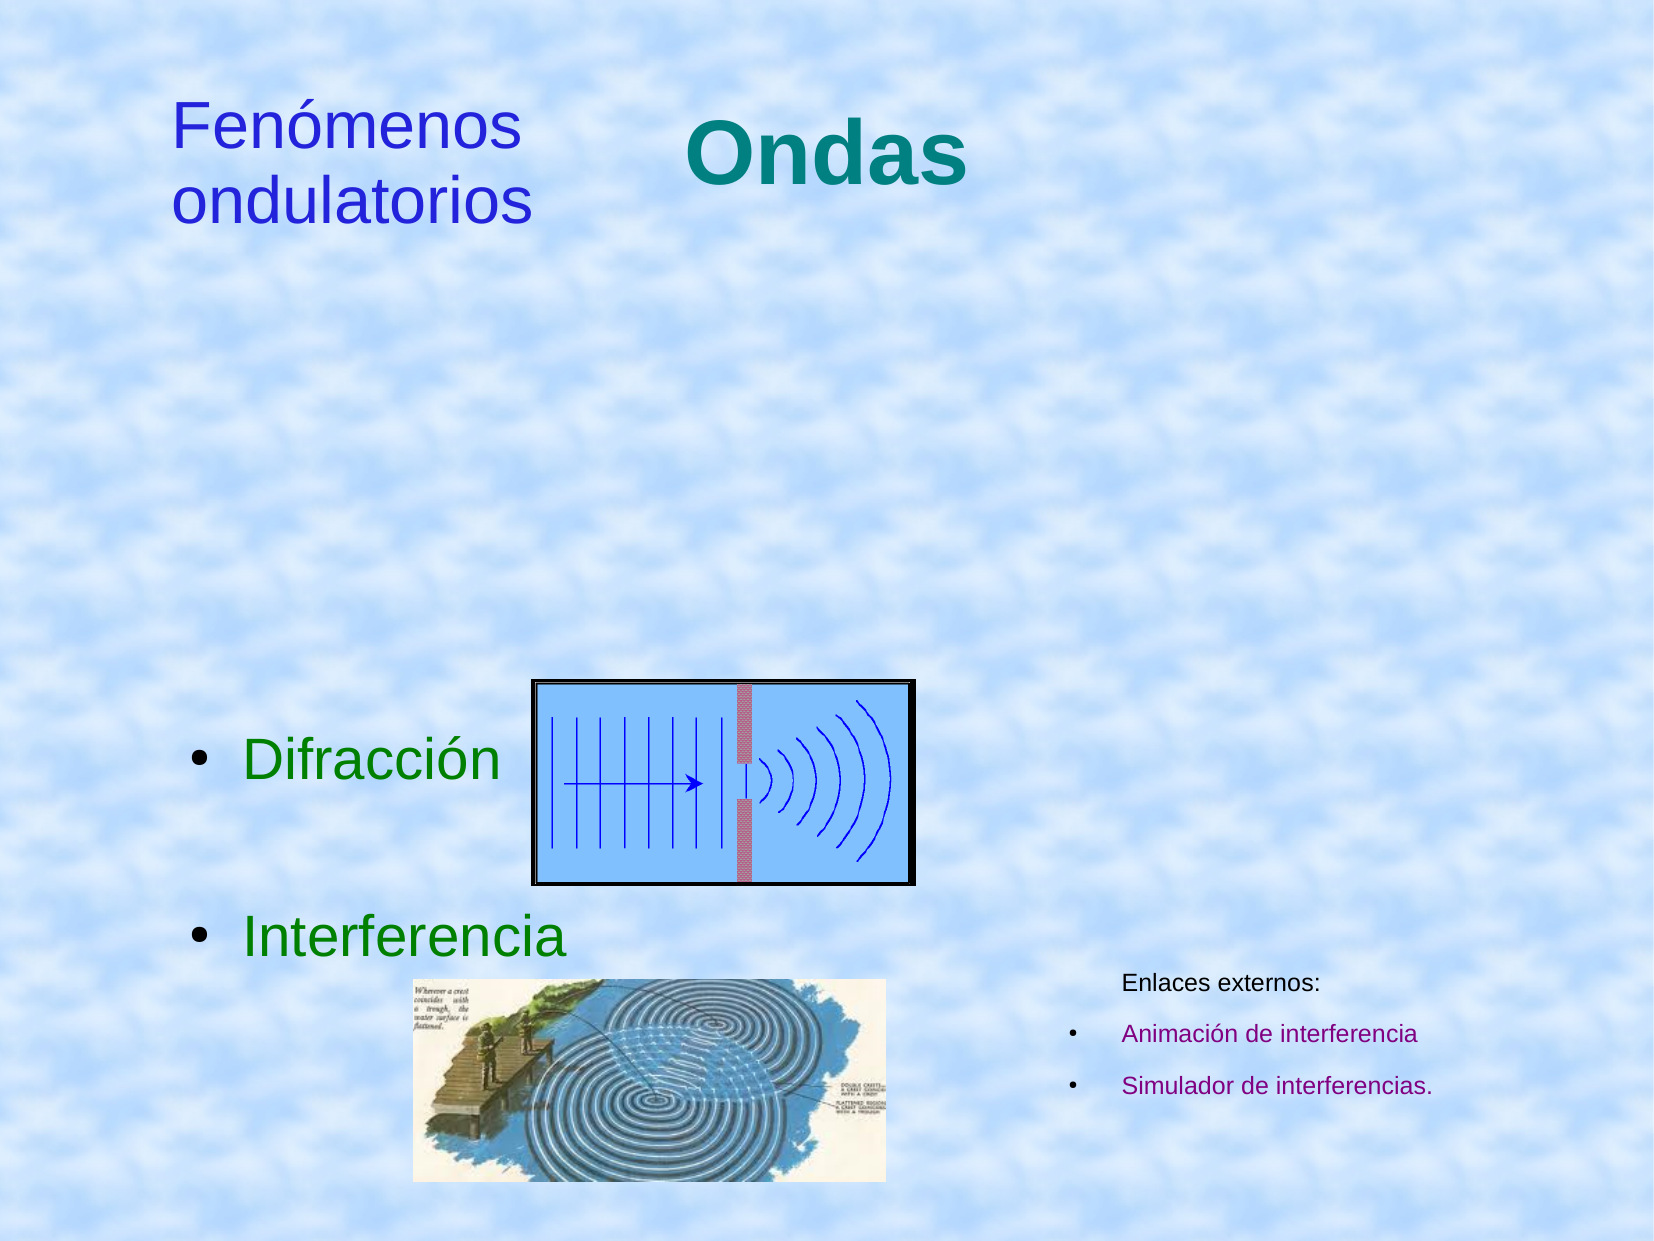

# Ondas
Fenómenos ondulatorios
Difracción
Interferencia
Enlaces externos:
Animación de interferencia
Simulador de interferencias.